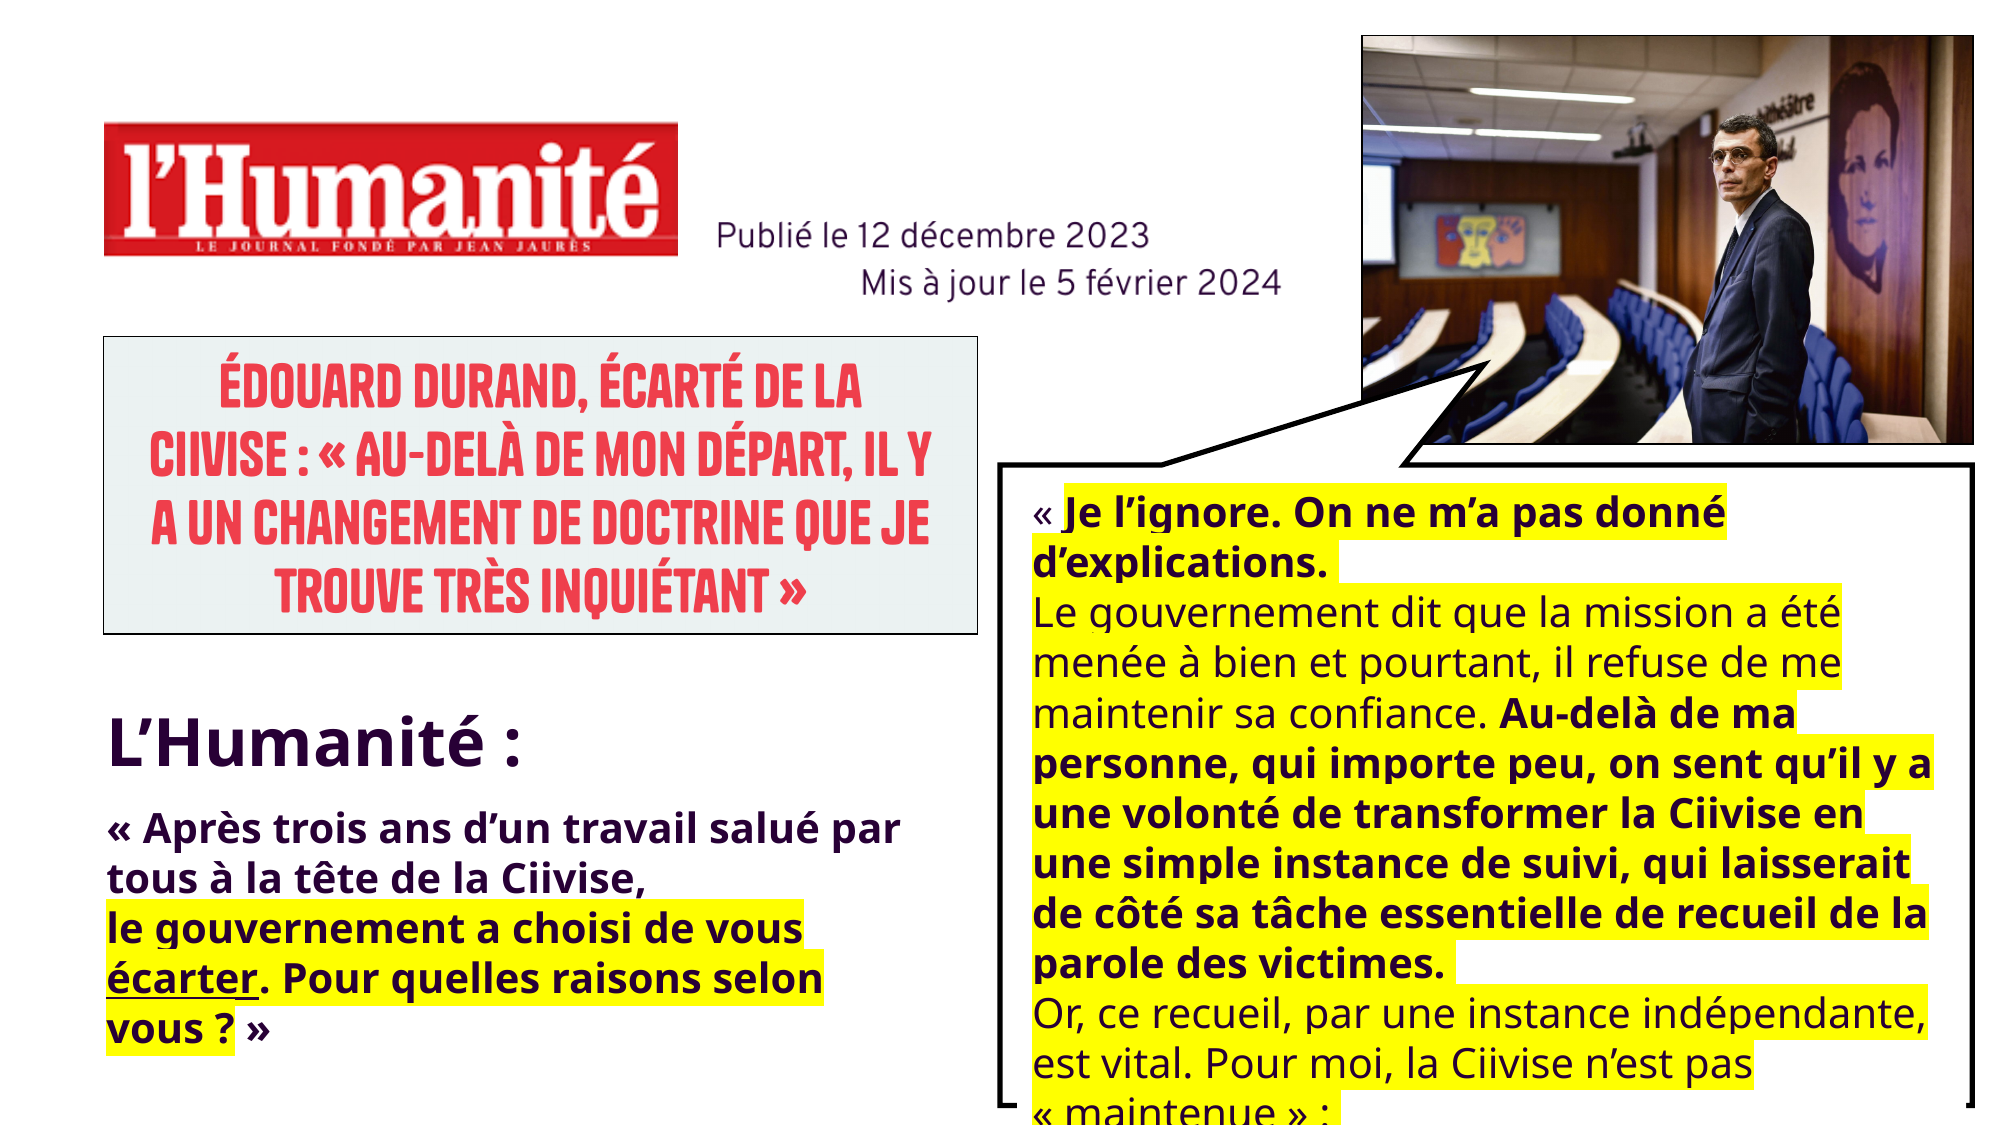

« Je l’ignore. On ne m’a pas donné d’explications.
Le gouvernement dit que la mission a été menée à bien et pourtant, il refuse de me maintenir sa confiance. Au-delà de ma personne, qui importe peu, on sent qu’il y a une volonté de transformer la Ciivise en une simple instance de suivi, qui laisserait de côté sa tâche essentielle de recueil de la parole des victimes.
Or, ce recueil, par une instance indépendante, est vital. Pour moi, la Ciivise n’est pas « maintenue » :
il y a un changement de doctrine, de ligne, que je trouve très inquiétant. »
L’Humanité :
« Après trois ans d’un travail salué par tous à la tête de la Ciivise,
le gouvernement a choisi de vous écarter. Pour quelles raisons selon vous ? »